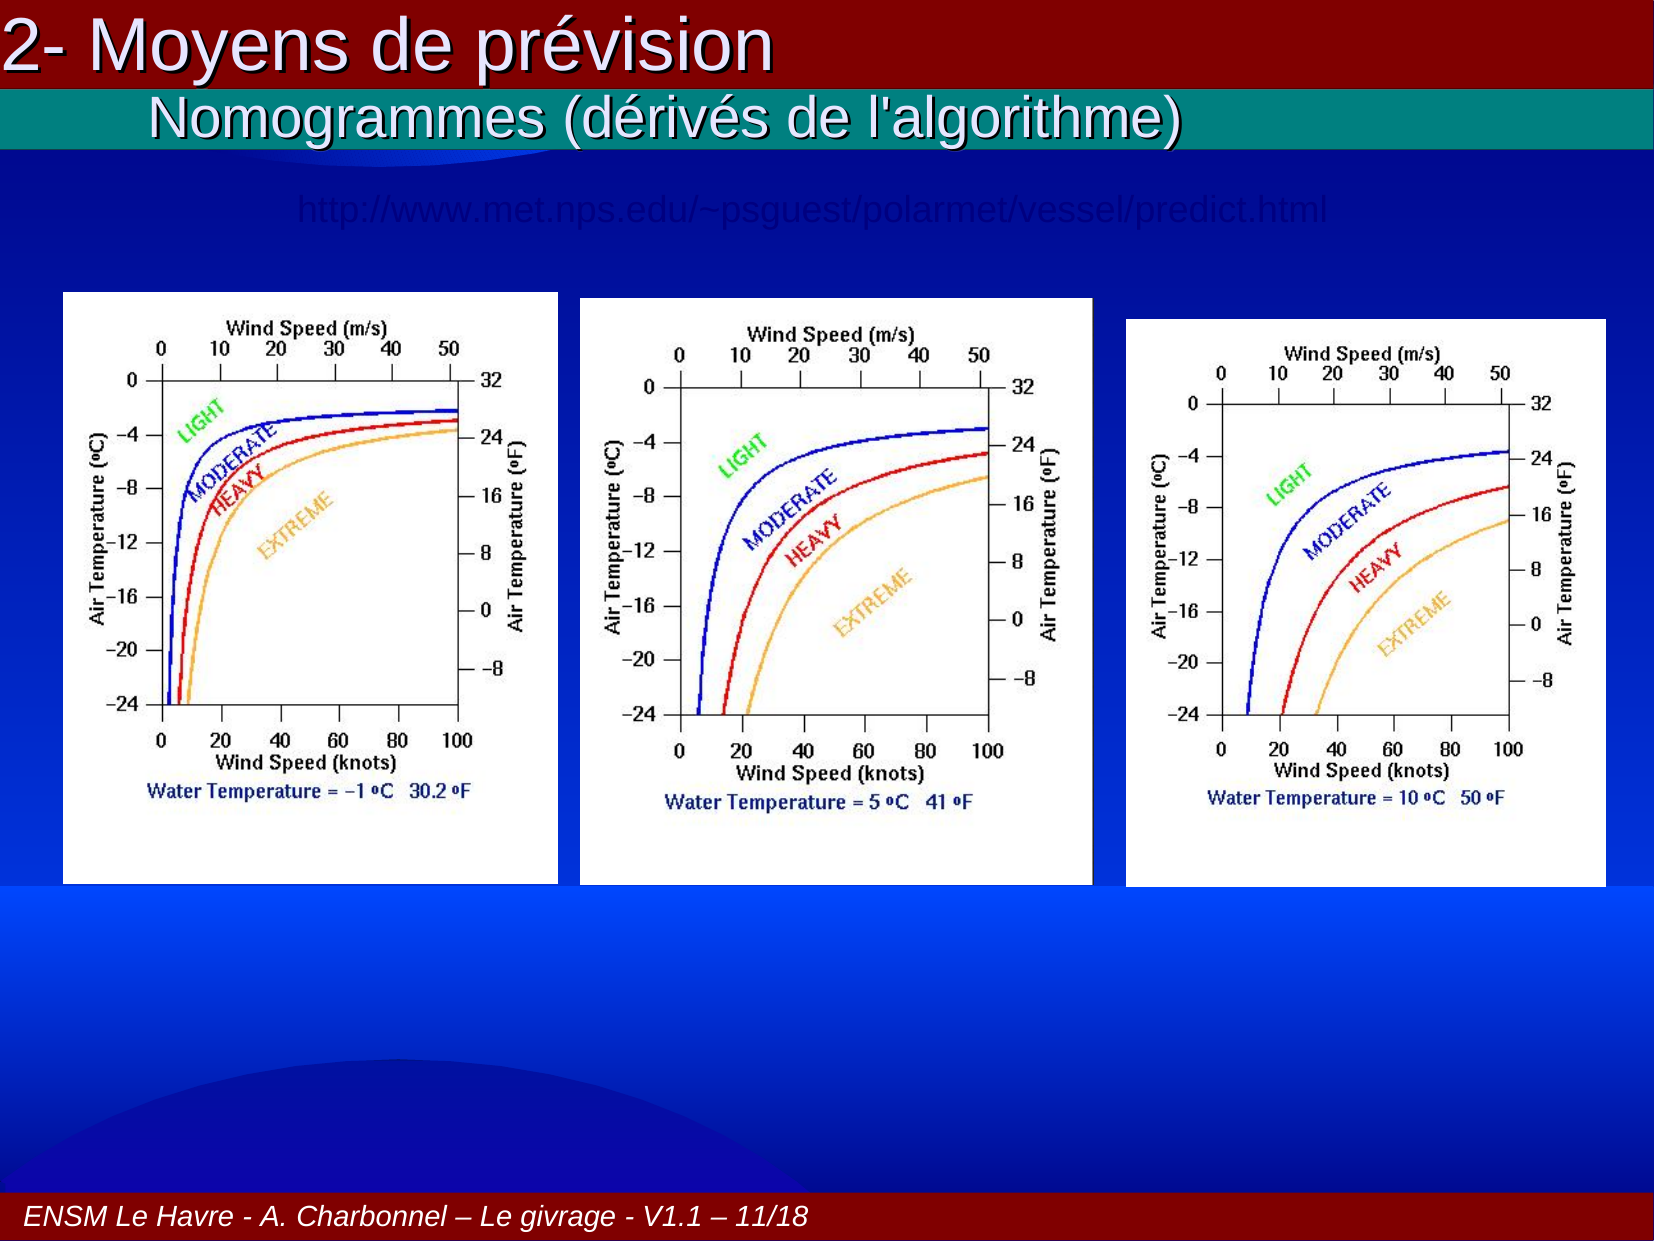

2- Moyens de prévision
# Nomogrammes (dérivés de l'algorithme)
http://www.met.nps.edu/~psguest/polarmet/vessel/predict.html
 ENSM Le Havre - A. Charbonnel – Le givrage - V1.1 – 11/18